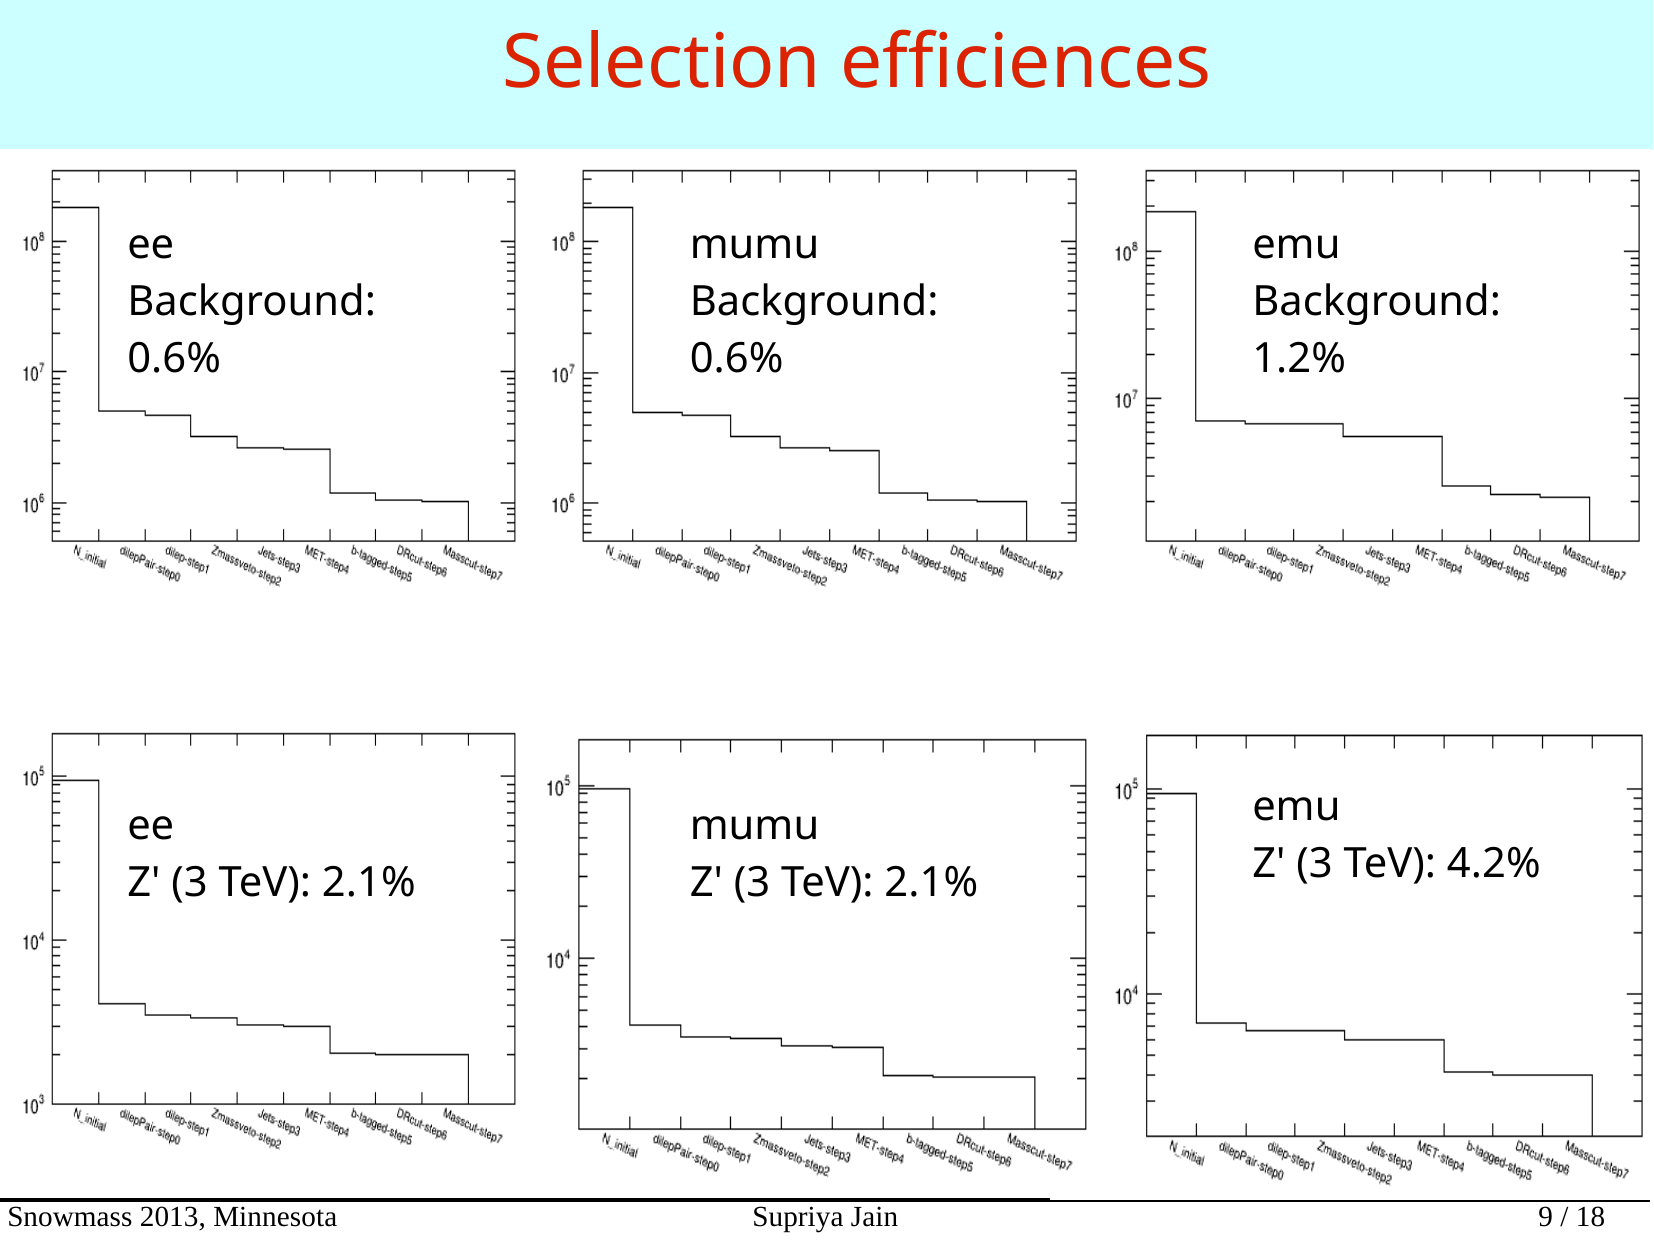

Selection efficiences
ee
Background: 0.6%
mumu
Background: 0.6%
emu
Background: 1.2%
emu
Z' (3 TeV): 4.2%
ee
Z' (3 TeV): 2.1%
mumu
Z' (3 TeV): 2.1%
9